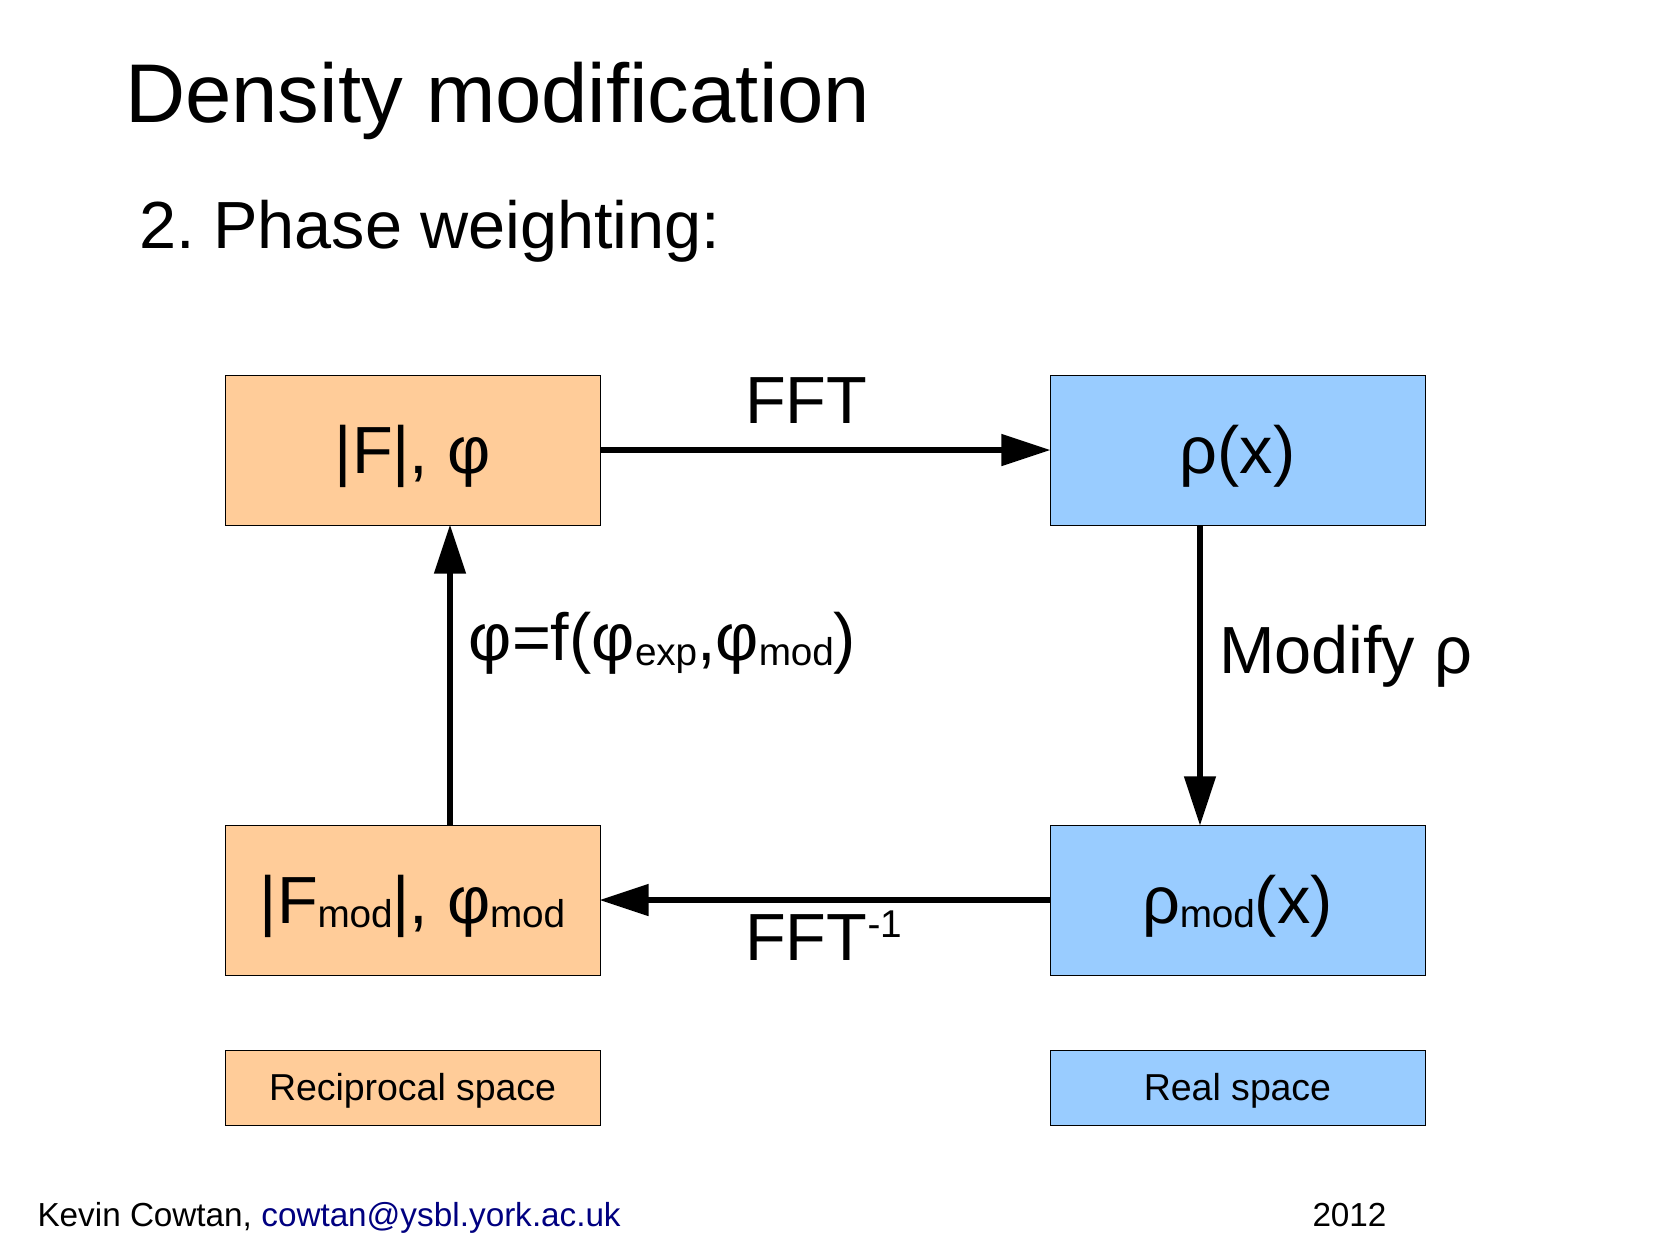

# Density modification
2. Phase weighting:
FFT
|F|, φ
ρ(x)
φ=f(φexp,φmod)
Modify ρ
|Fmod|, φmod
ρmod(x)
FFT-1
Reciprocal space
Real space